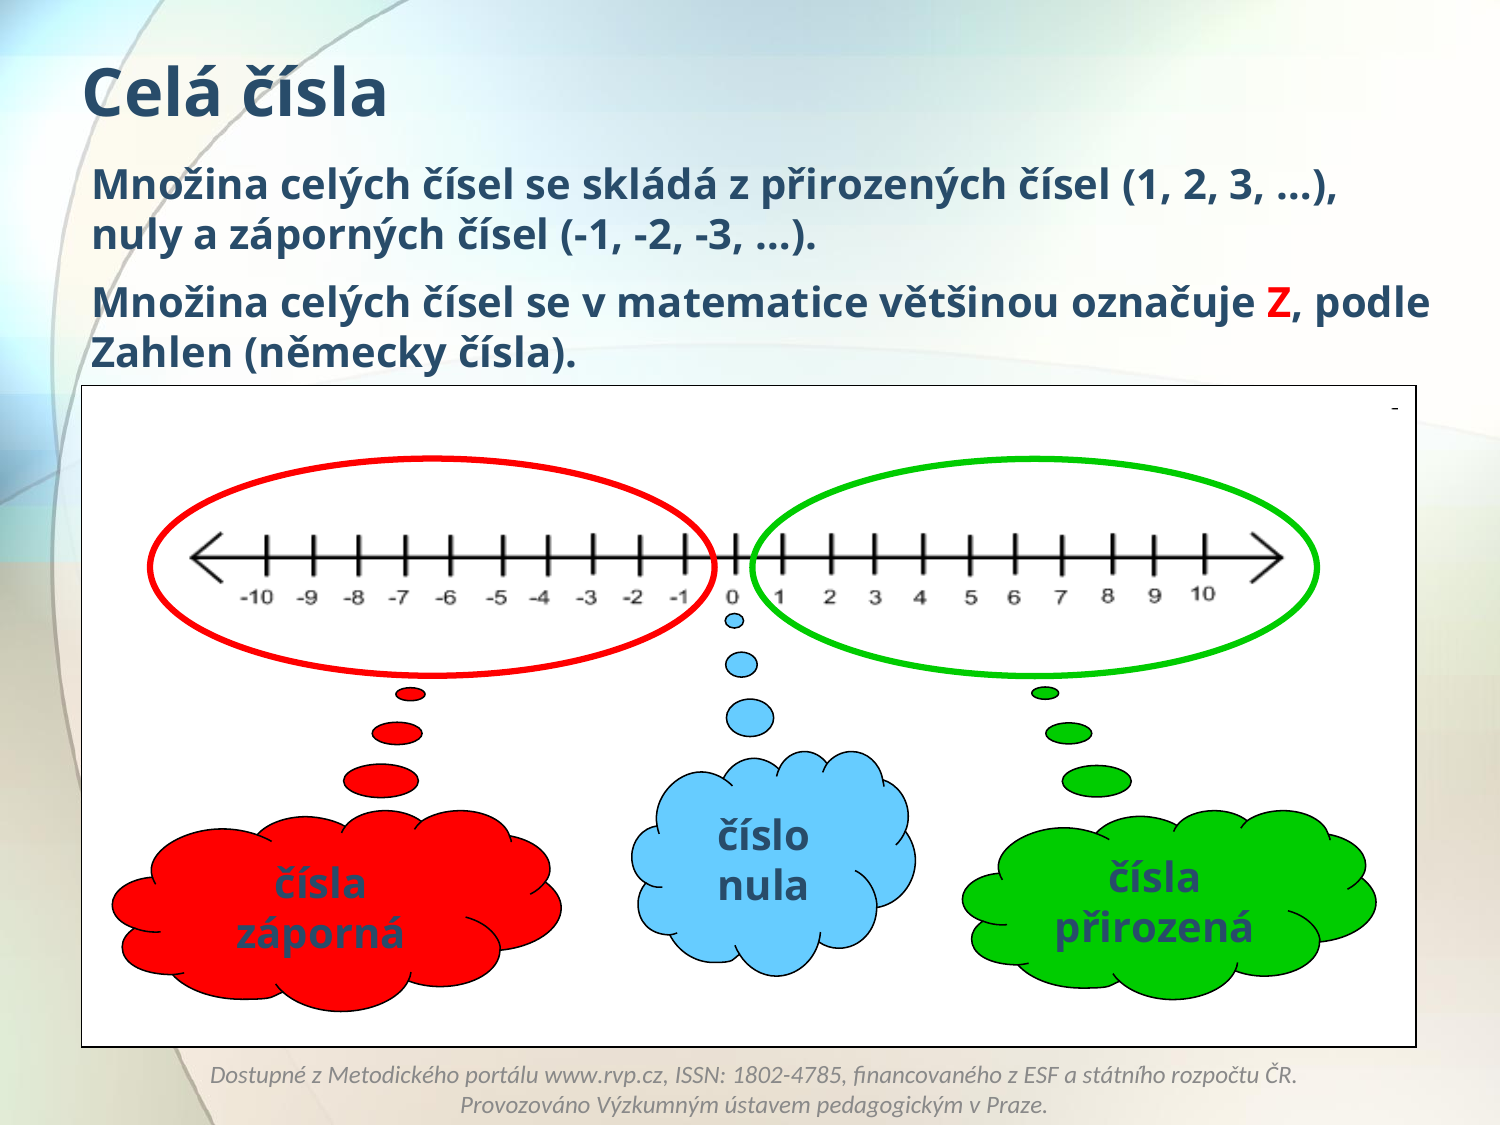

Celá čísla
Množina celých čísel se skládá z přirozených čísel (1, 2, 3, …), nuly a záporných čísel (-1, -2, -3, …).
Množina celých čísel se v matematice většinou označuje Z, podle Zahlen (německy čísla).
číslo nula
čísla záporná
čísla přirozená